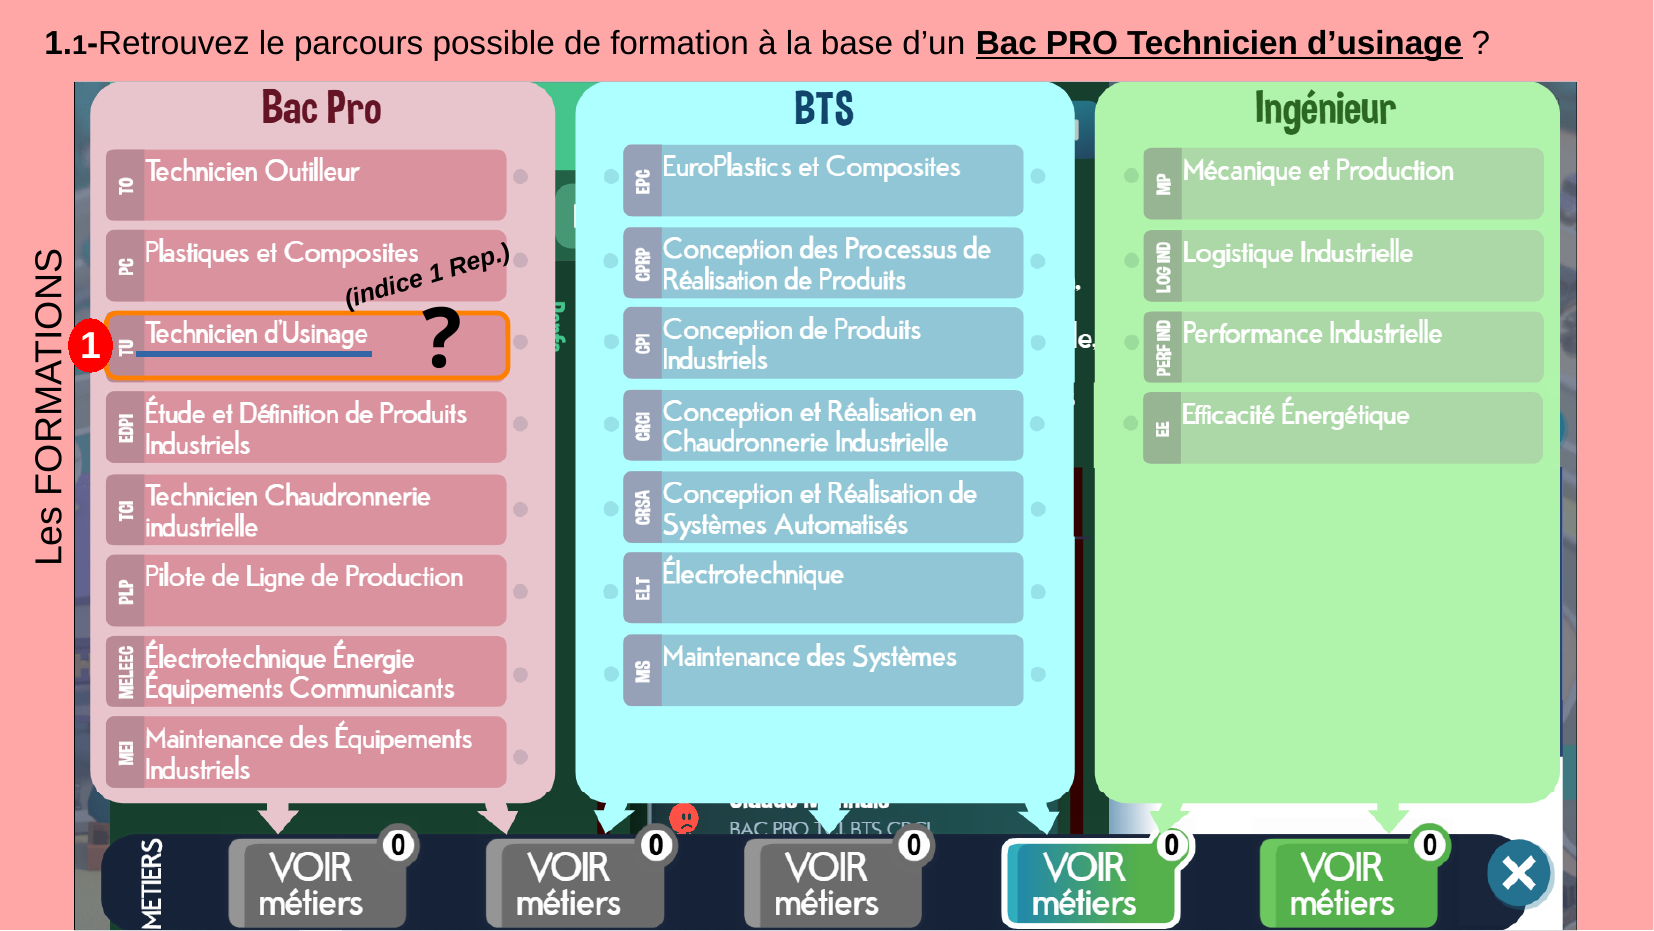

1.1-Retrouvez le parcours possible de formation à la base d’un Bac PRO Technicien d’usinage ?
(indice 1 Rep.)
?
Les FORMATIONS
1